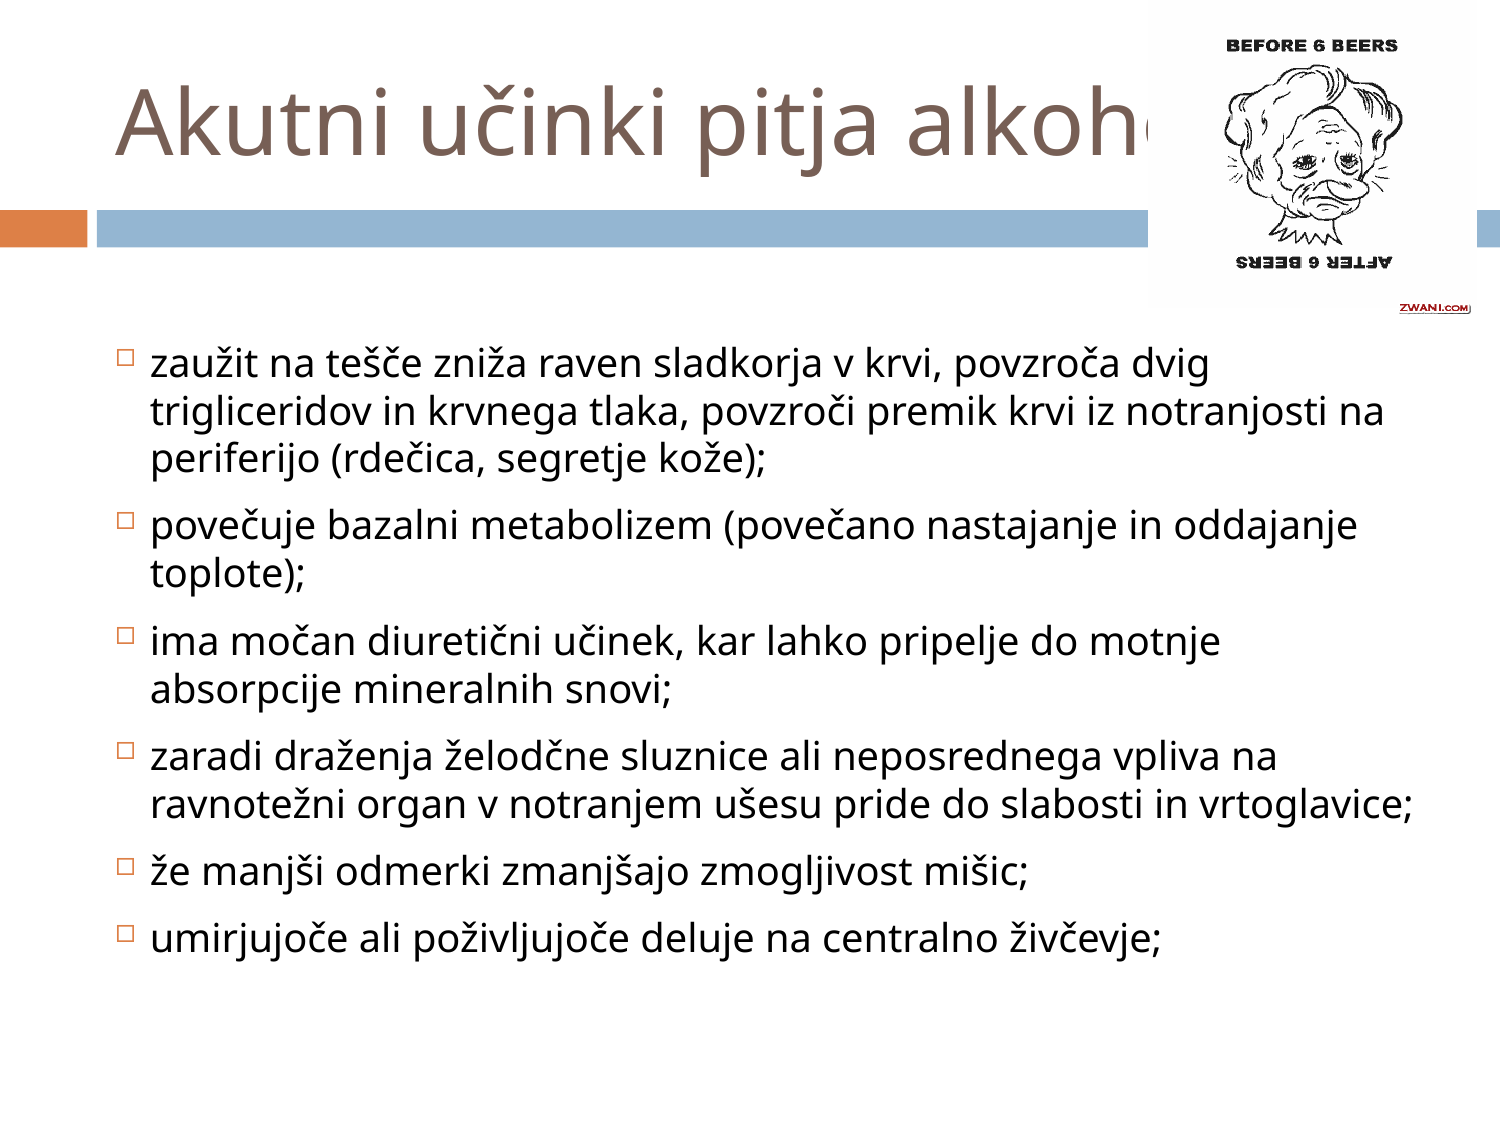

# Akutni učinki pitja alkohola
zaužit na tešče zniža raven sladkorja v krvi, povzroča dvig trigliceridov in krvnega tlaka, povzroči premik krvi iz notranjosti na periferijo (rdečica, segretje kože);
povečuje bazalni metabolizem (povečano nastajanje in oddajanje toplote);
ima močan diuretični učinek, kar lahko pripelje do motnje absorpcije mineralnih snovi;
zaradi draženja želodčne sluznice ali neposrednega vpliva na ravnotežni organ v notranjem ušesu pride do slabosti in vrtoglavice;
že manjši odmerki zmanjšajo zmogljivost mišic;
umirjujoče ali poživljujoče deluje na centralno živčevje;